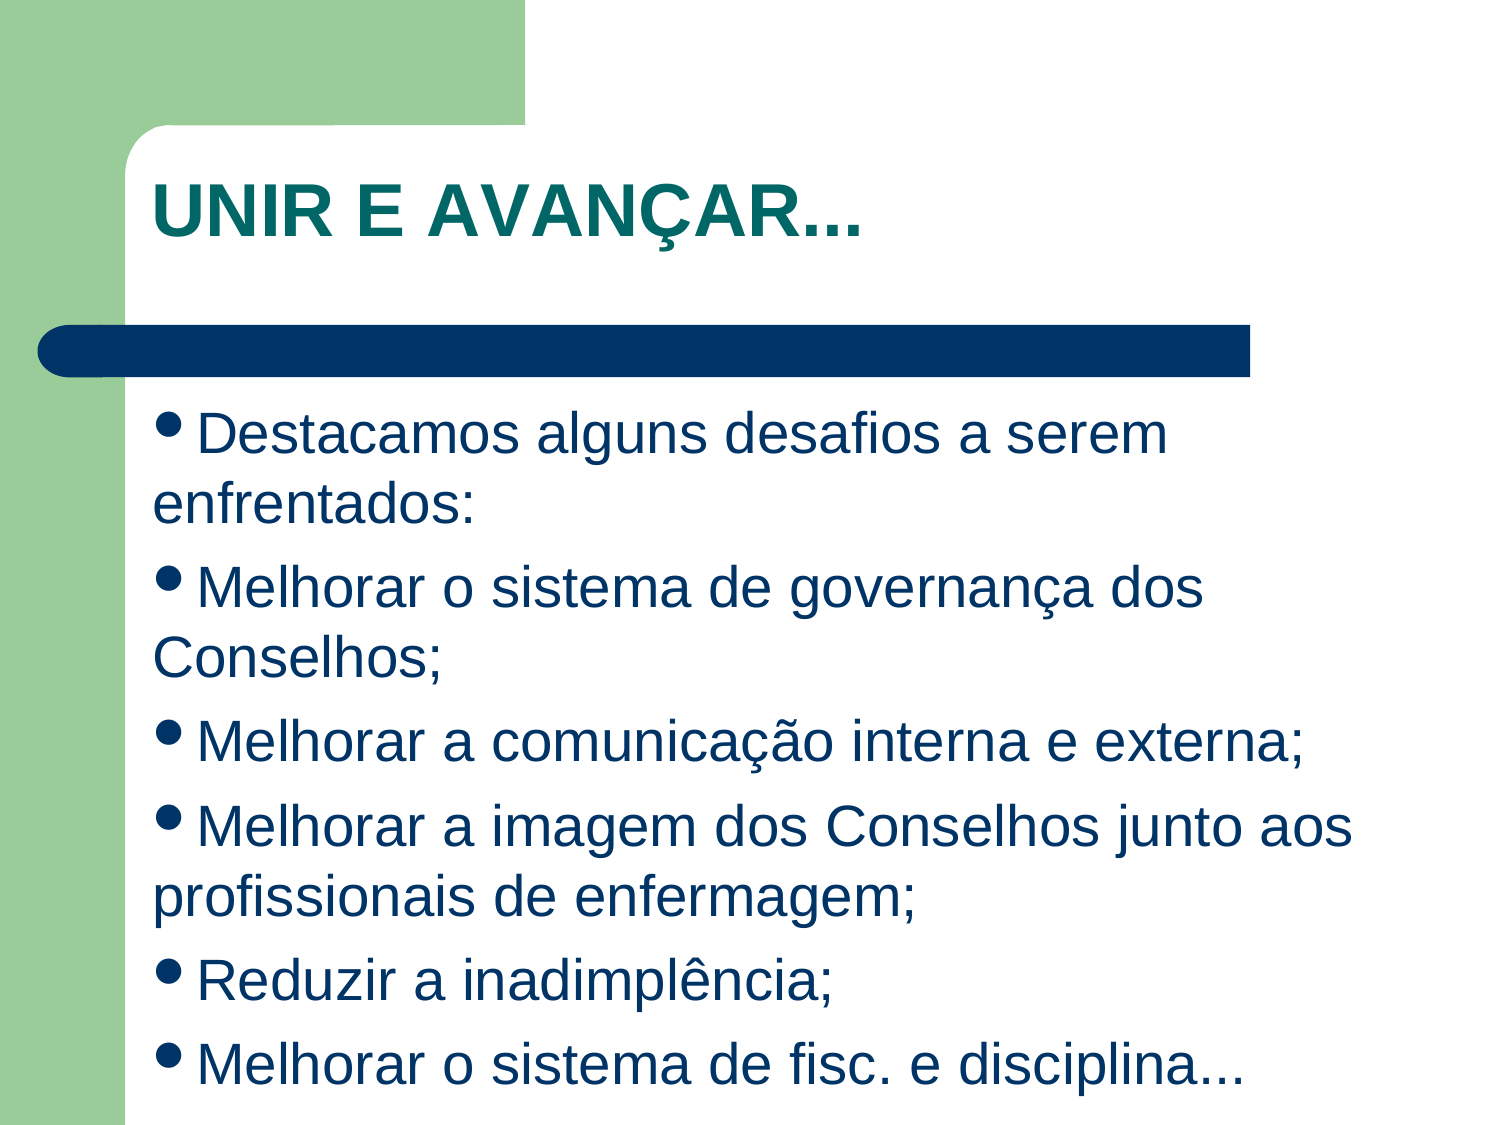

# UNIR E AVANÇAR...
Destacamos alguns desafios a serem enfrentados:
Melhorar o sistema de governança dos Conselhos;
Melhorar a comunicação interna e externa;
Melhorar a imagem dos Conselhos junto aos profissionais de enfermagem;
Reduzir a inadimplência;
Melhorar o sistema de fisc. e disciplina...